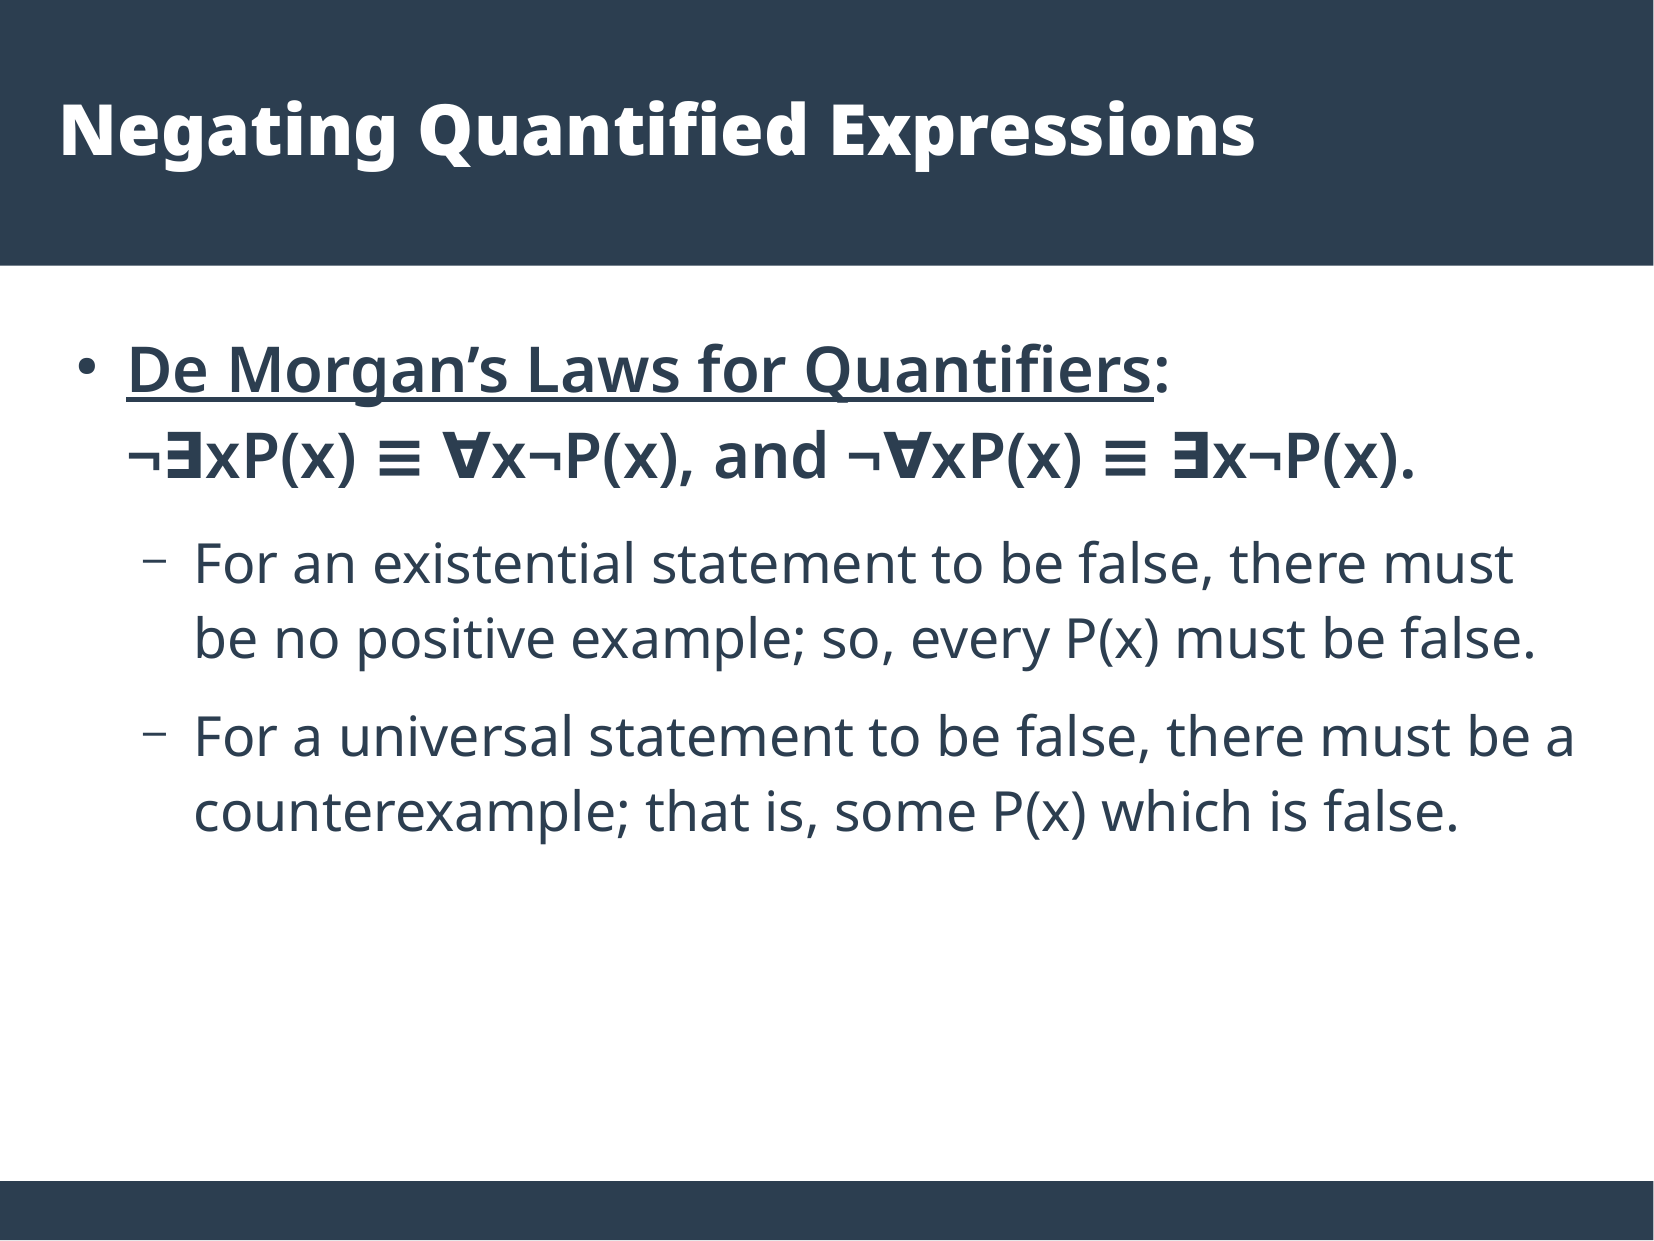

# Negating Quantified Expressions
De Morgan’s Laws for Quantifiers:
¬∃xP(x) ≡ ∀x¬P(x), and ¬∀xP(x) ≡ ∃x¬P(x).
For an existential statement to be false, there must be no positive example; so, every P(x) must be false.
For a universal statement to be false, there must be a counterexample; that is, some P(x) which is false.